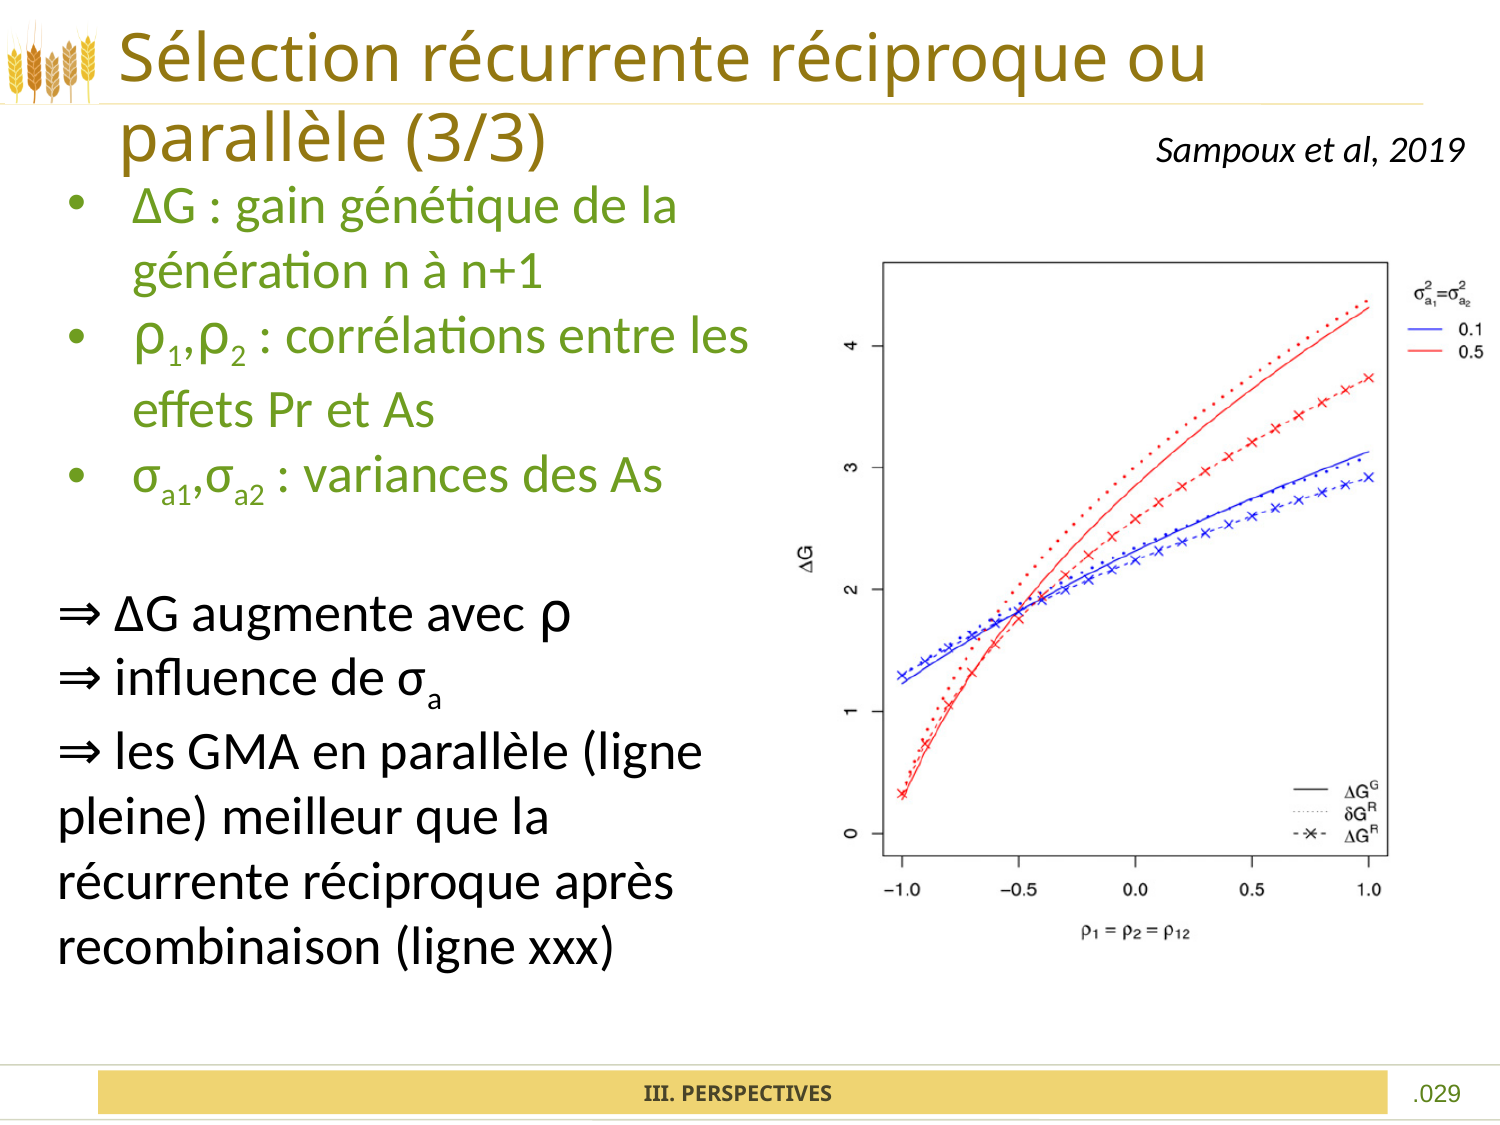

Sélection récurrente réciproque ou parallèle (3/3)
Sampoux et al, 2019
# ΔG : gain génétique de la génération n à n+1
⍴1,⍴2 : corrélations entre les effets Pr et As
σa1,σa2 : variances des As
⇒ ΔG augmente avec ⍴
⇒ influence de σa
⇒ les GMA en parallèle (ligne pleine) meilleur que la récurrente réciproque après recombinaison (ligne xxx)
III. PERSPECTIVES